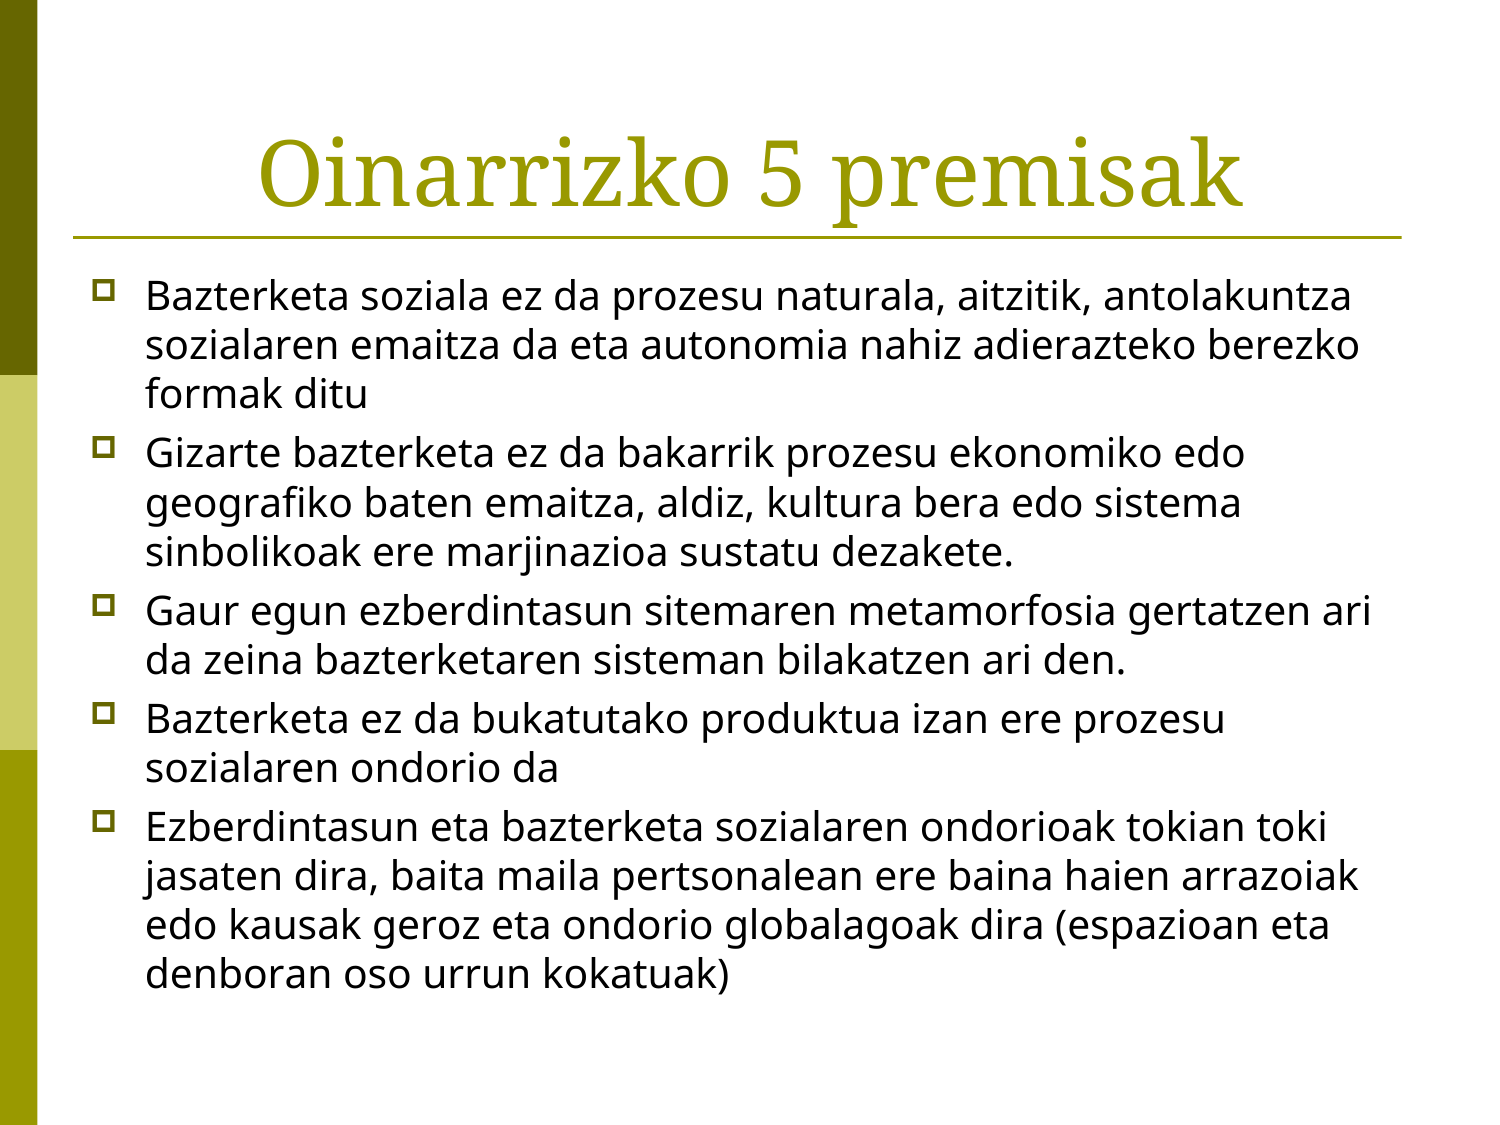

# Oinarrizko 5 premisak
Bazterketa soziala ez da prozesu naturala, aitzitik, antolakuntza sozialaren emaitza da eta autonomia nahiz adierazteko berezko formak ditu
Gizarte bazterketa ez da bakarrik prozesu ekonomiko edo geografiko baten emaitza, aldiz, kultura bera edo sistema sinbolikoak ere marjinazioa sustatu dezakete.
Gaur egun ezberdintasun sitemaren metamorfosia gertatzen ari da zeina bazterketaren sisteman bilakatzen ari den.
Bazterketa ez da bukatutako produktua izan ere prozesu sozialaren ondorio da
Ezberdintasun eta bazterketa sozialaren ondorioak tokian toki jasaten dira, baita maila pertsonalean ere baina haien arrazoiak edo kausak geroz eta ondorio globalagoak dira (espazioan eta denboran oso urrun kokatuak)